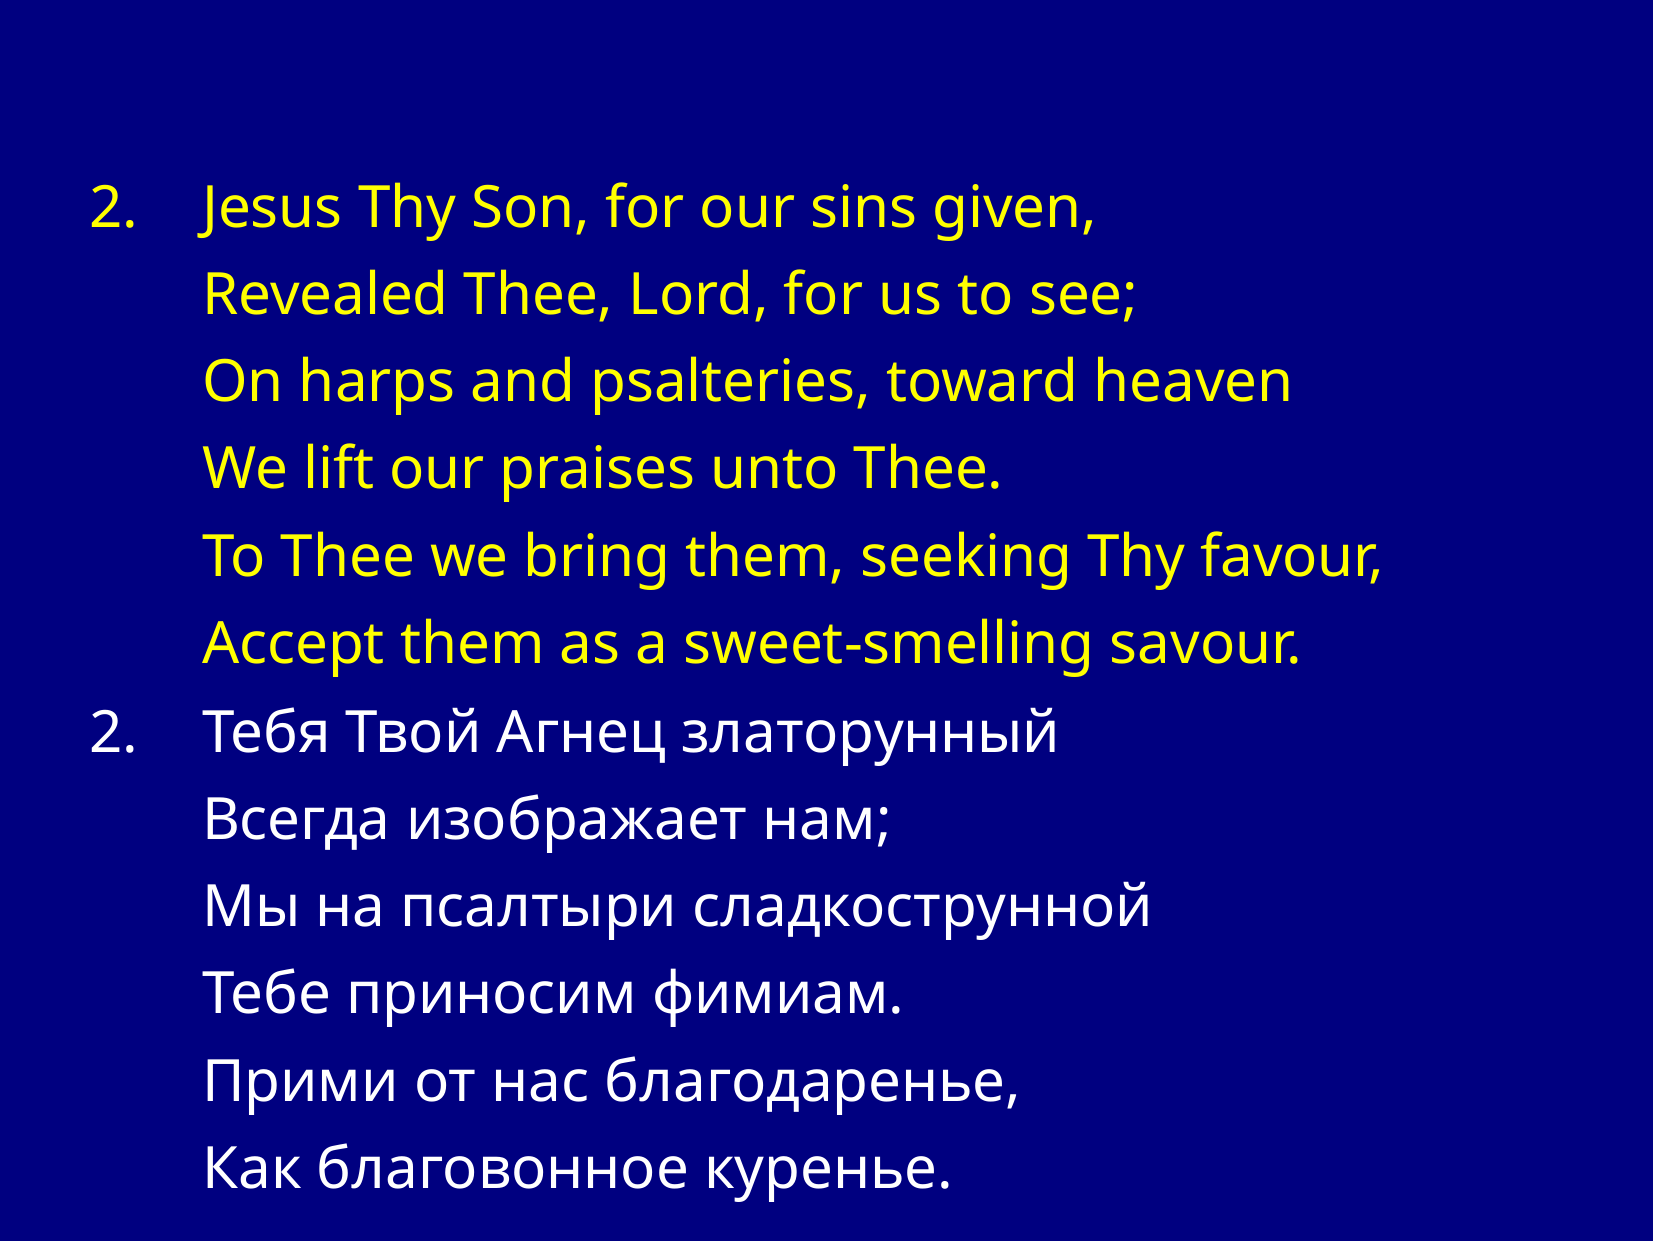

2.	Jesus Thy Son, for our sins given,
	Revealed Thee, Lord, for us to see;
	On harps and psalteries, toward heaven
	We lift our praises unto Thee.
	To Thee we bring them, seeking Thy favour,
	Accept them as a sweet-smelling savour.
2.	Тебя Твой Агнец златорунный
	Всегда изображает нам;
	Мы на псалтыри сладкострунной
	Тебе приносим фимиам.
	Прими от нас благодаренье,
	Как благовонное куренье.